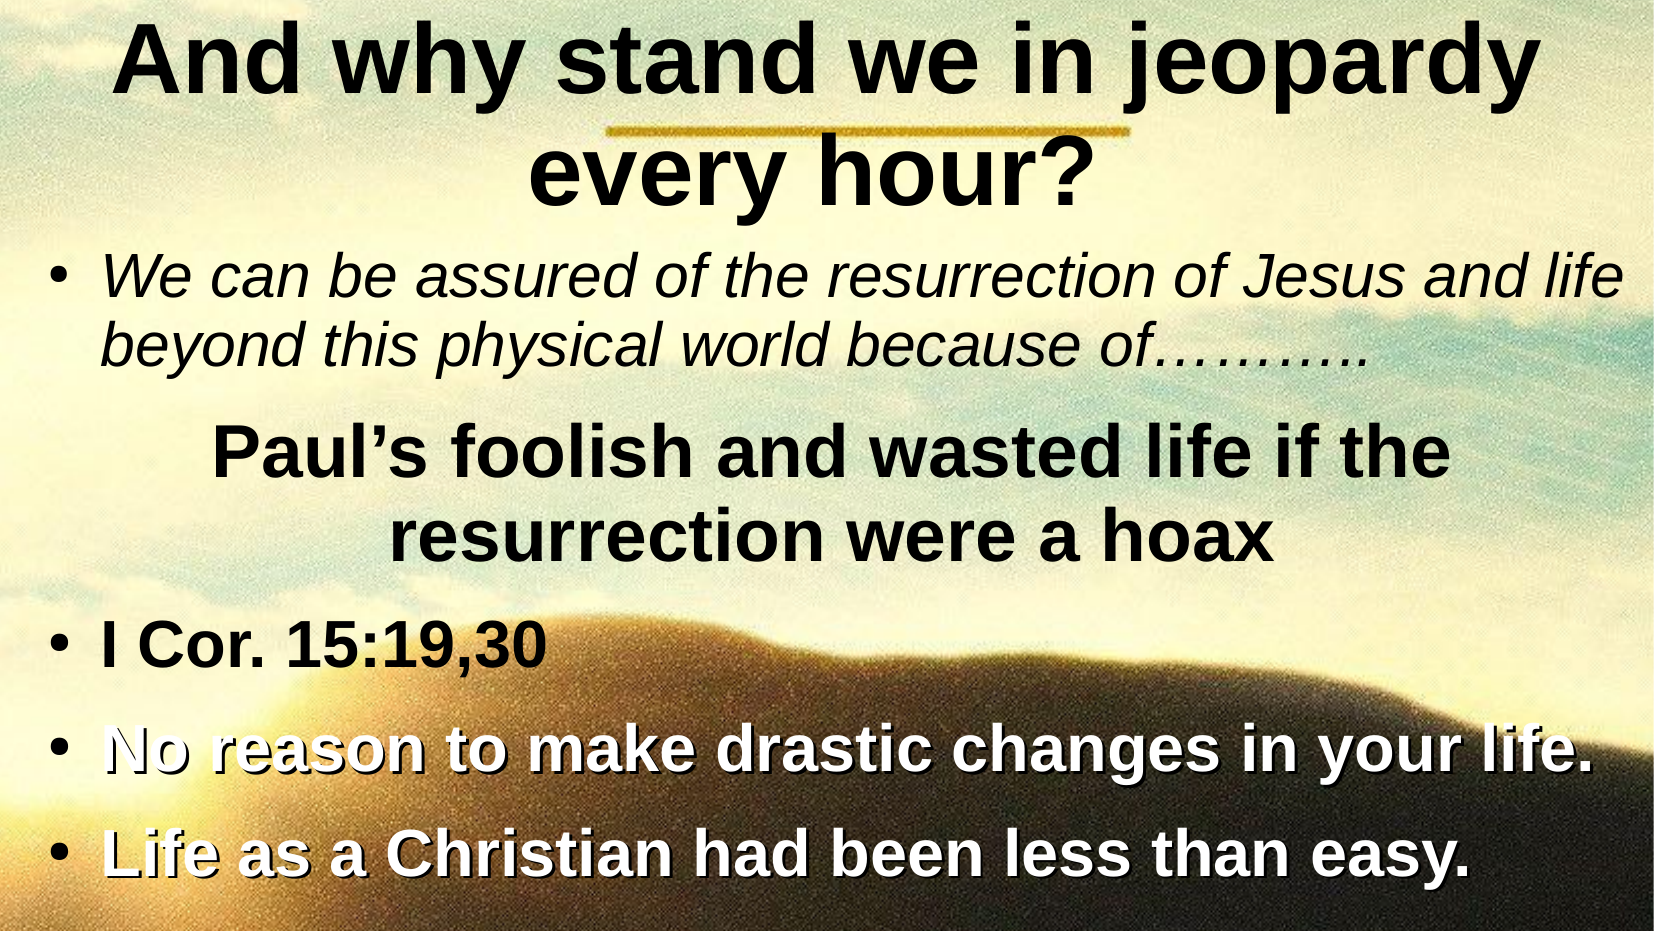

# And why stand we in jeopardy every hour?
We can be assured of the resurrection of Jesus and life beyond this physical world because of………..
Paul’s foolish and wasted life if the resurrection were a hoax
I Cor. 15:19,30
No reason to make drastic changes in your life.
Life as a Christian had been less than easy.